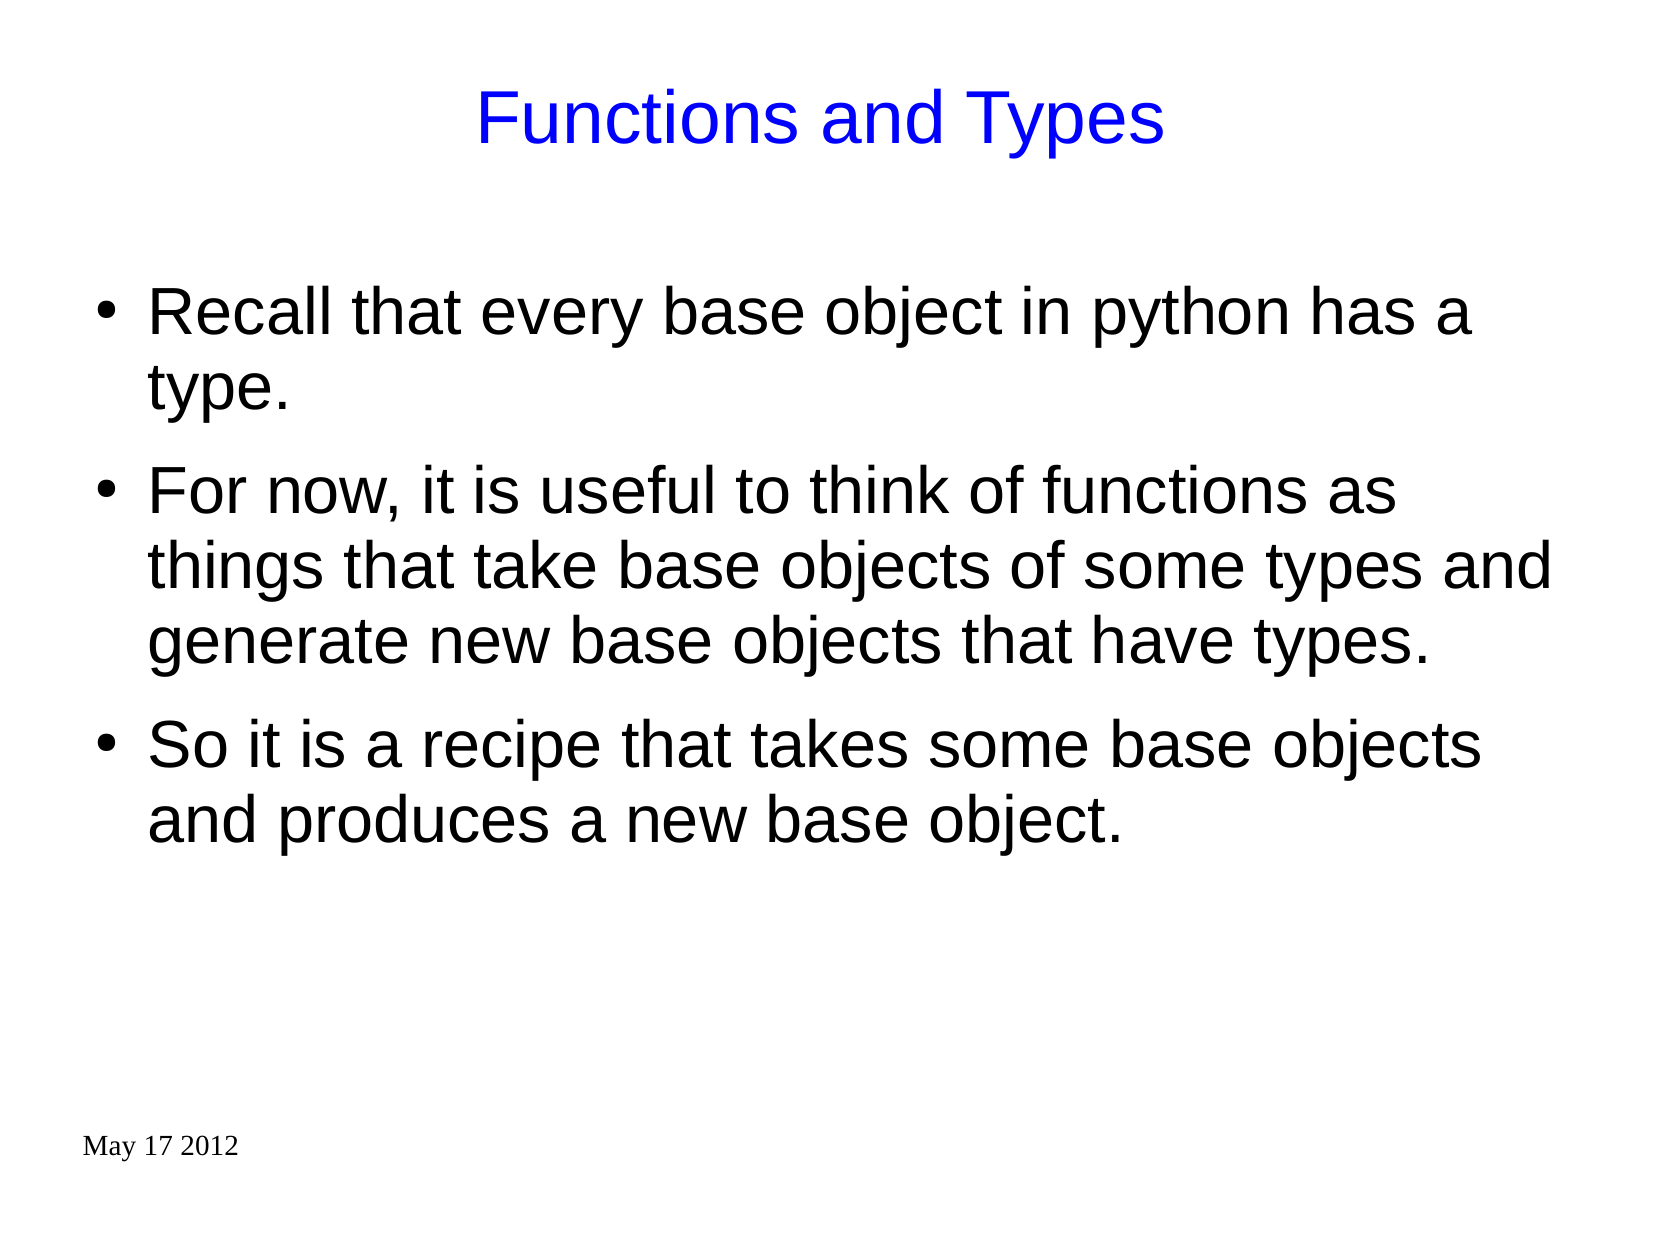

# Functions and Types
Recall that every base object in python has a type.
For now, it is useful to think of functions as things that take base objects of some types and generate new base objects that have types.
So it is a recipe that takes some base objects and produces a new base object.
May 17 2012